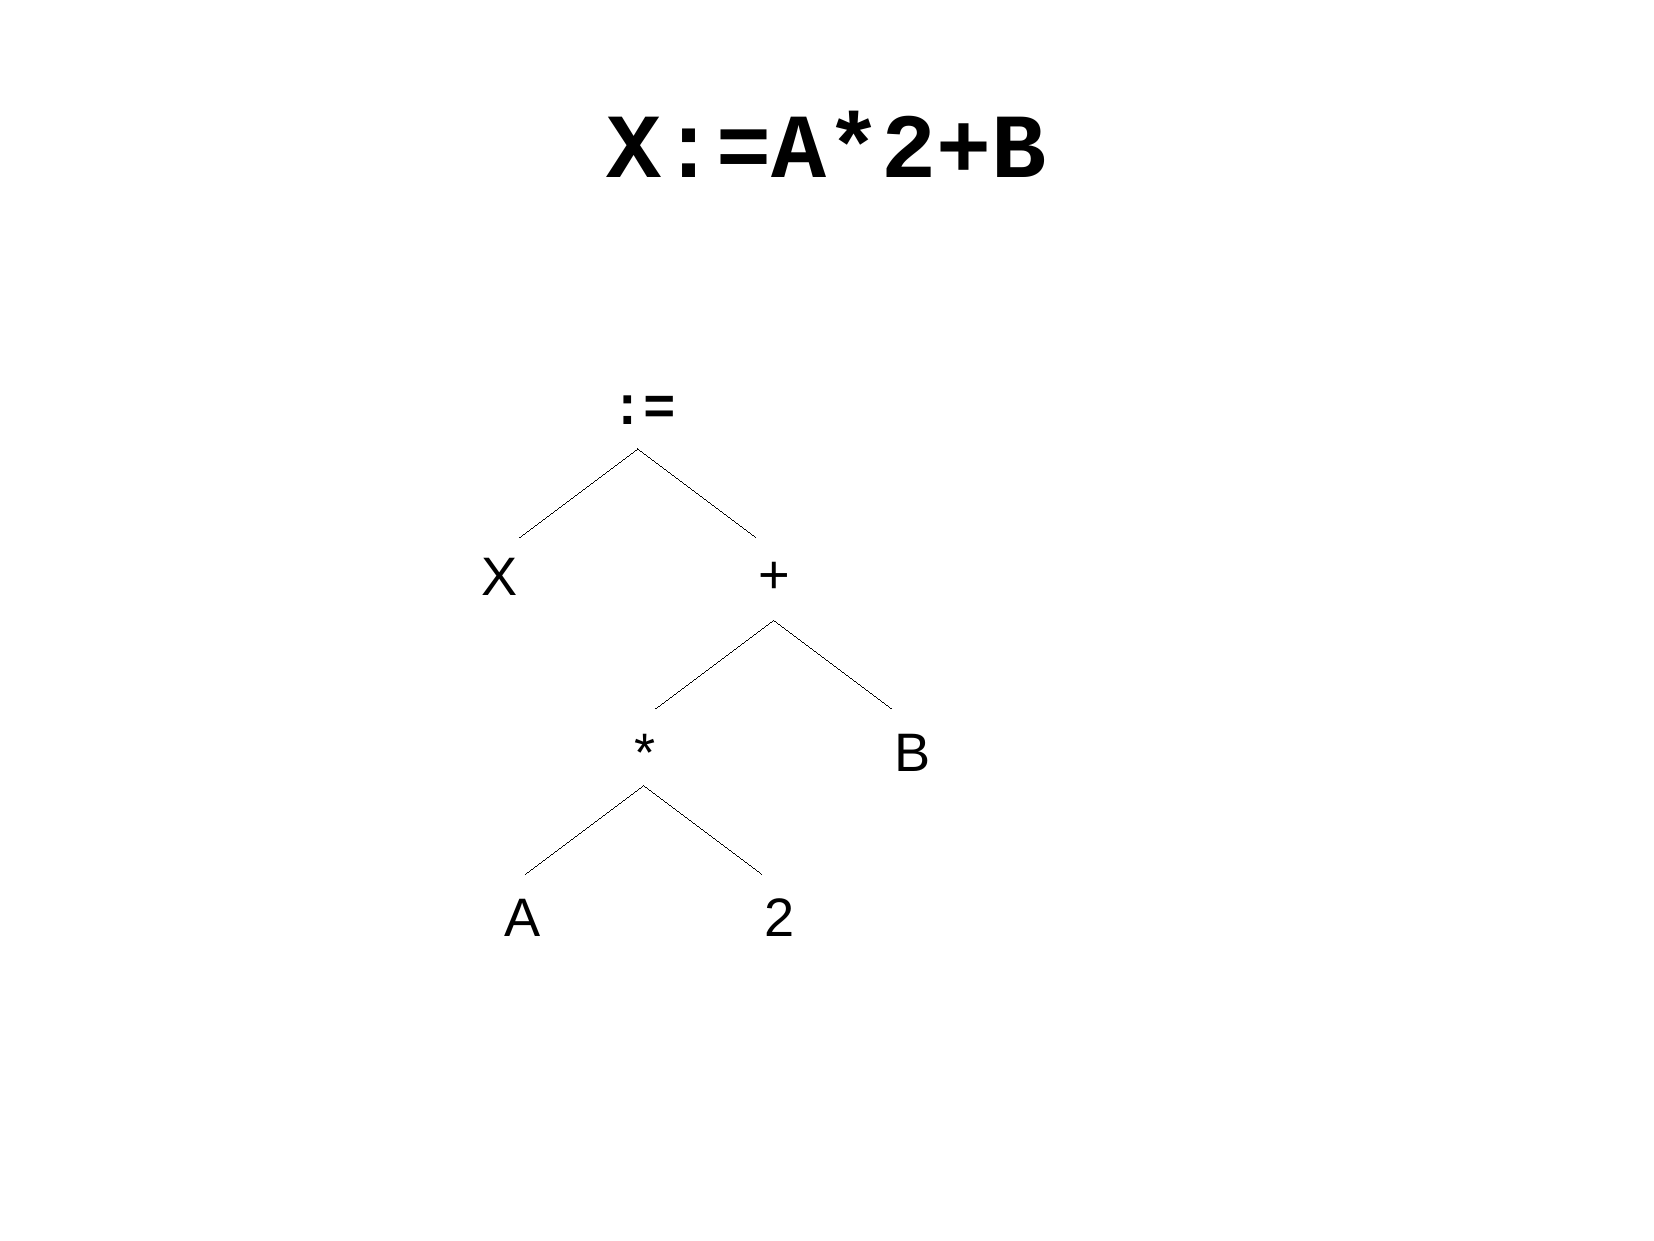

# X:=A*2+B
:=
+
X
*
B
A
2